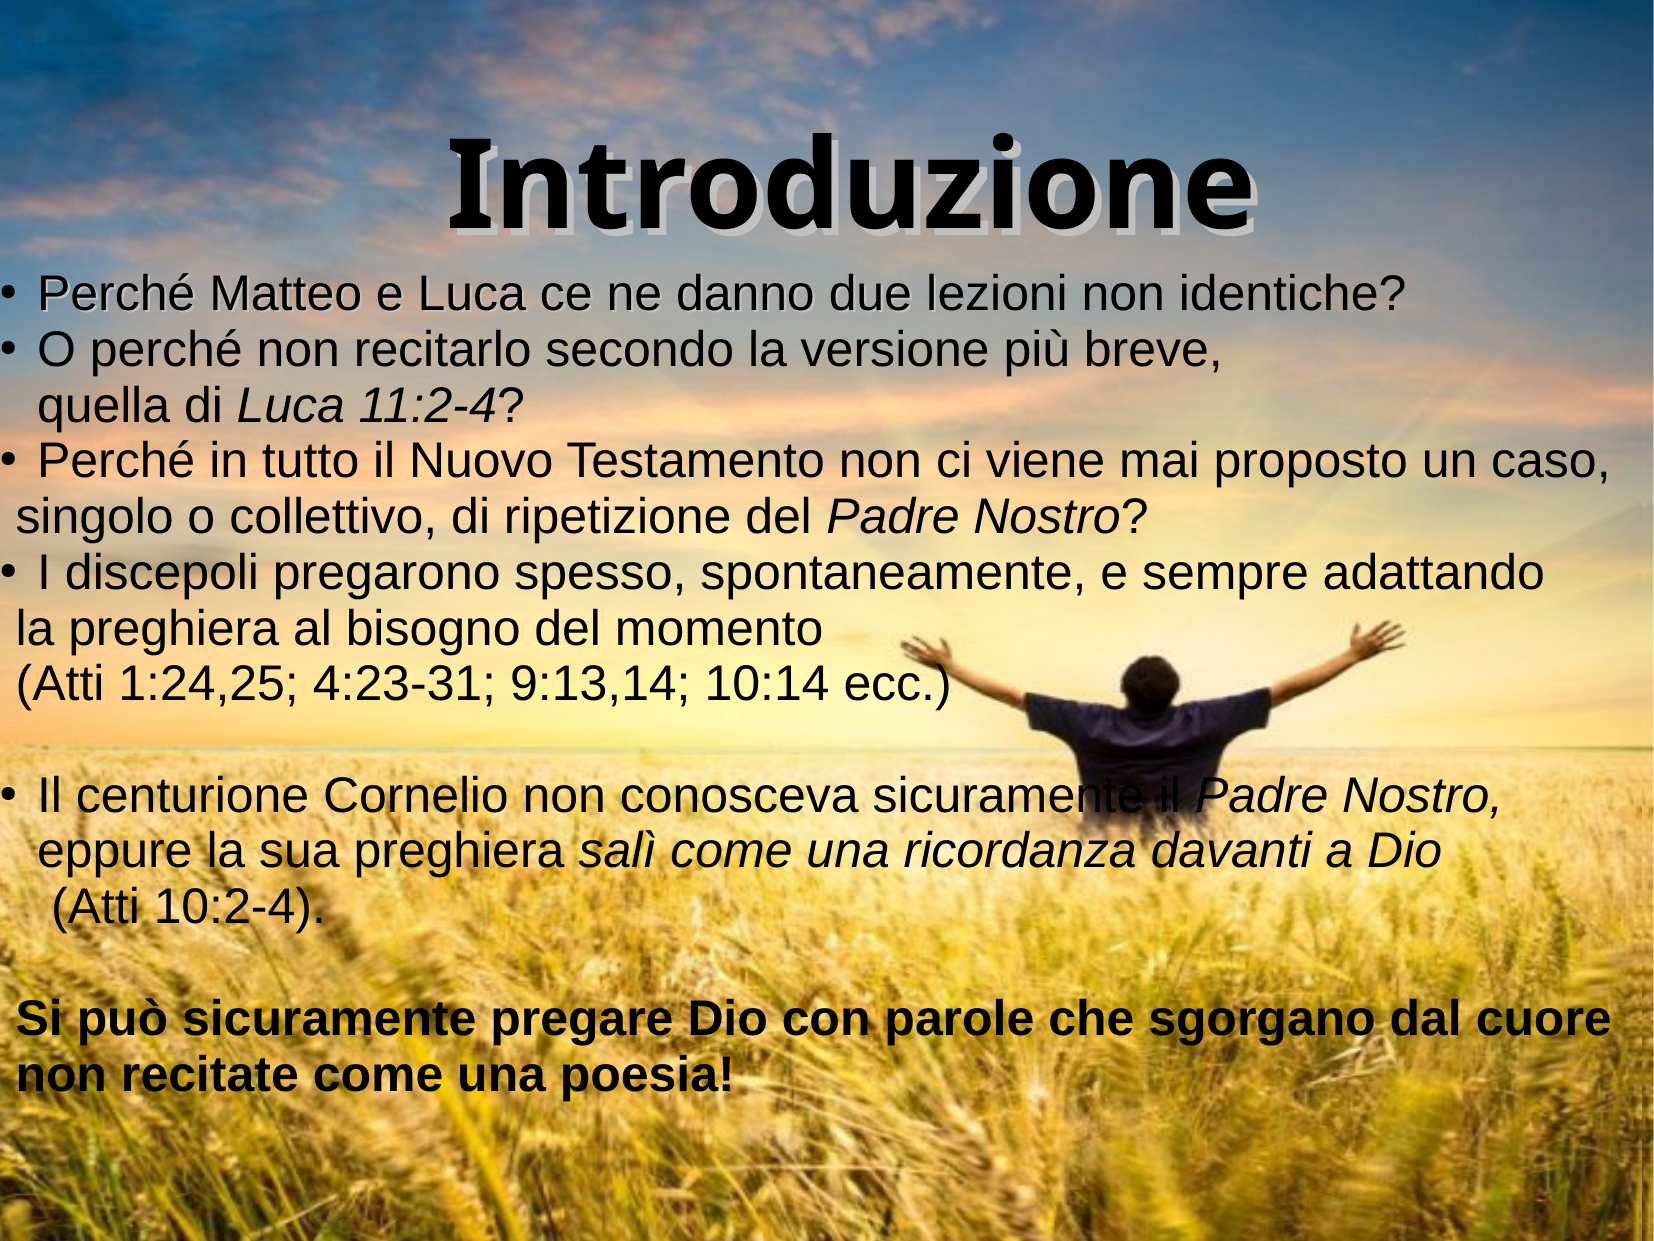

Introduzione
La cameretta.
 Ma tu, quando preghi, entra nella tua cameretta (Matteo 6:6).
Ma tu – questo implica che tu sei chiamato alla vera preghiera,
alla vera adorazione, alla vera comunione con Dio Padre!
 Dio ha delle richieste precise riguardo chi vuole adorarLo
 Giovanni 4:23,24.
 Gesù introduce un concetto caro a tutti i credenti risvegliati e ripieni dello
 Spirito Santo: la preghiera personale; è nella preghiera nascosta che
 Dio più si rivela; è la tua invocazione fervente e silenziosa che più gli è
 gradita; è il tuo grido nella valle dell’umiliazione, o la tua lode sul monte
 della vittoria che salgono come profumo soave al Suo trono.
 Fa’ orazione al Padre tuo che è nel segreto.
Dio è un Dio che si nasconde agli empi, ma che si rivela e rivela le Sue
meraviglie solo a quanti lo cercano Matteo 11:25.
Introduzione
Introduzione
Perché Matteo e Luca ce ne danno due lezioni non identiche?
O perché non recitarlo secondo la versione più breve,
quella di Luca 11:2-4?
Perché in tutto il Nuovo Testamento non ci viene mai proposto un caso,
 singolo o collettivo, di ripetizione del Padre Nostro?
I discepoli pregarono spesso, spontaneamente, e sempre adattando
 la preghiera al bisogno del momento
 (Atti 1:24,25; 4:23-31; 9:13,14; 10:14 ecc.)
Il centurione Cornelio non conosceva sicuramente il Padre Nostro,
eppure la sua preghiera salì come una ricordanza davanti a Dio
 (Atti 10:2-4).
 Si può sicuramente pregare Dio con parole che sgorgano dal cuore
 non recitate come una poesia!